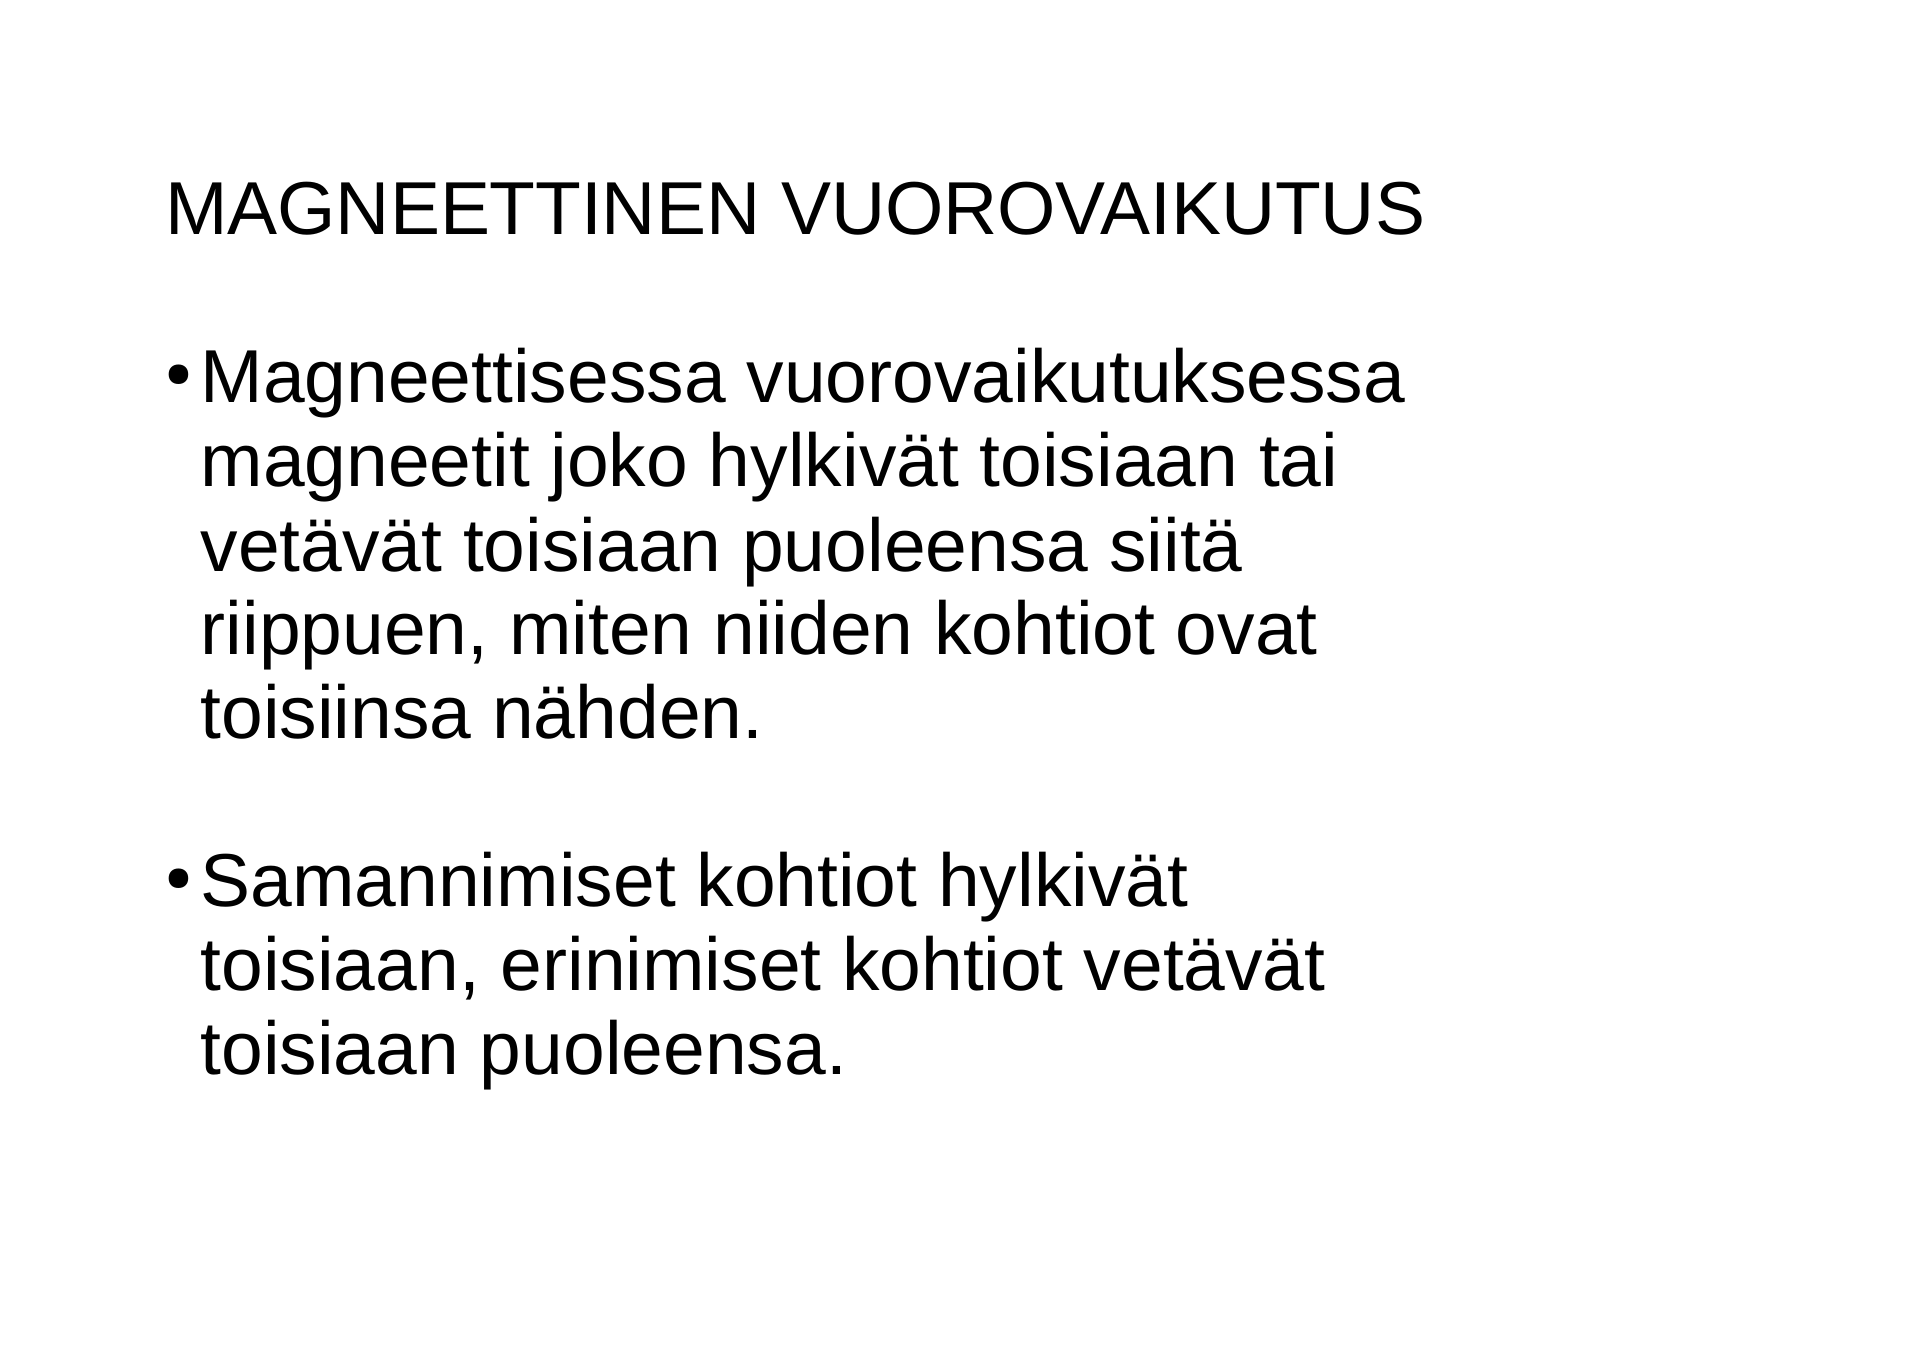

MAGNEETTINEN VUOROVAIKUTUS
Magneettisessa vuorovaikutuksessa magneetit joko hylkivät toisiaan tai vetävät toisiaan puoleensa siitä riippuen, miten niiden kohtiot ovat toisiinsa nähden.
Samannimiset kohtiot hylkivät toisiaan, erinimiset kohtiot vetävät toisiaan puoleensa.